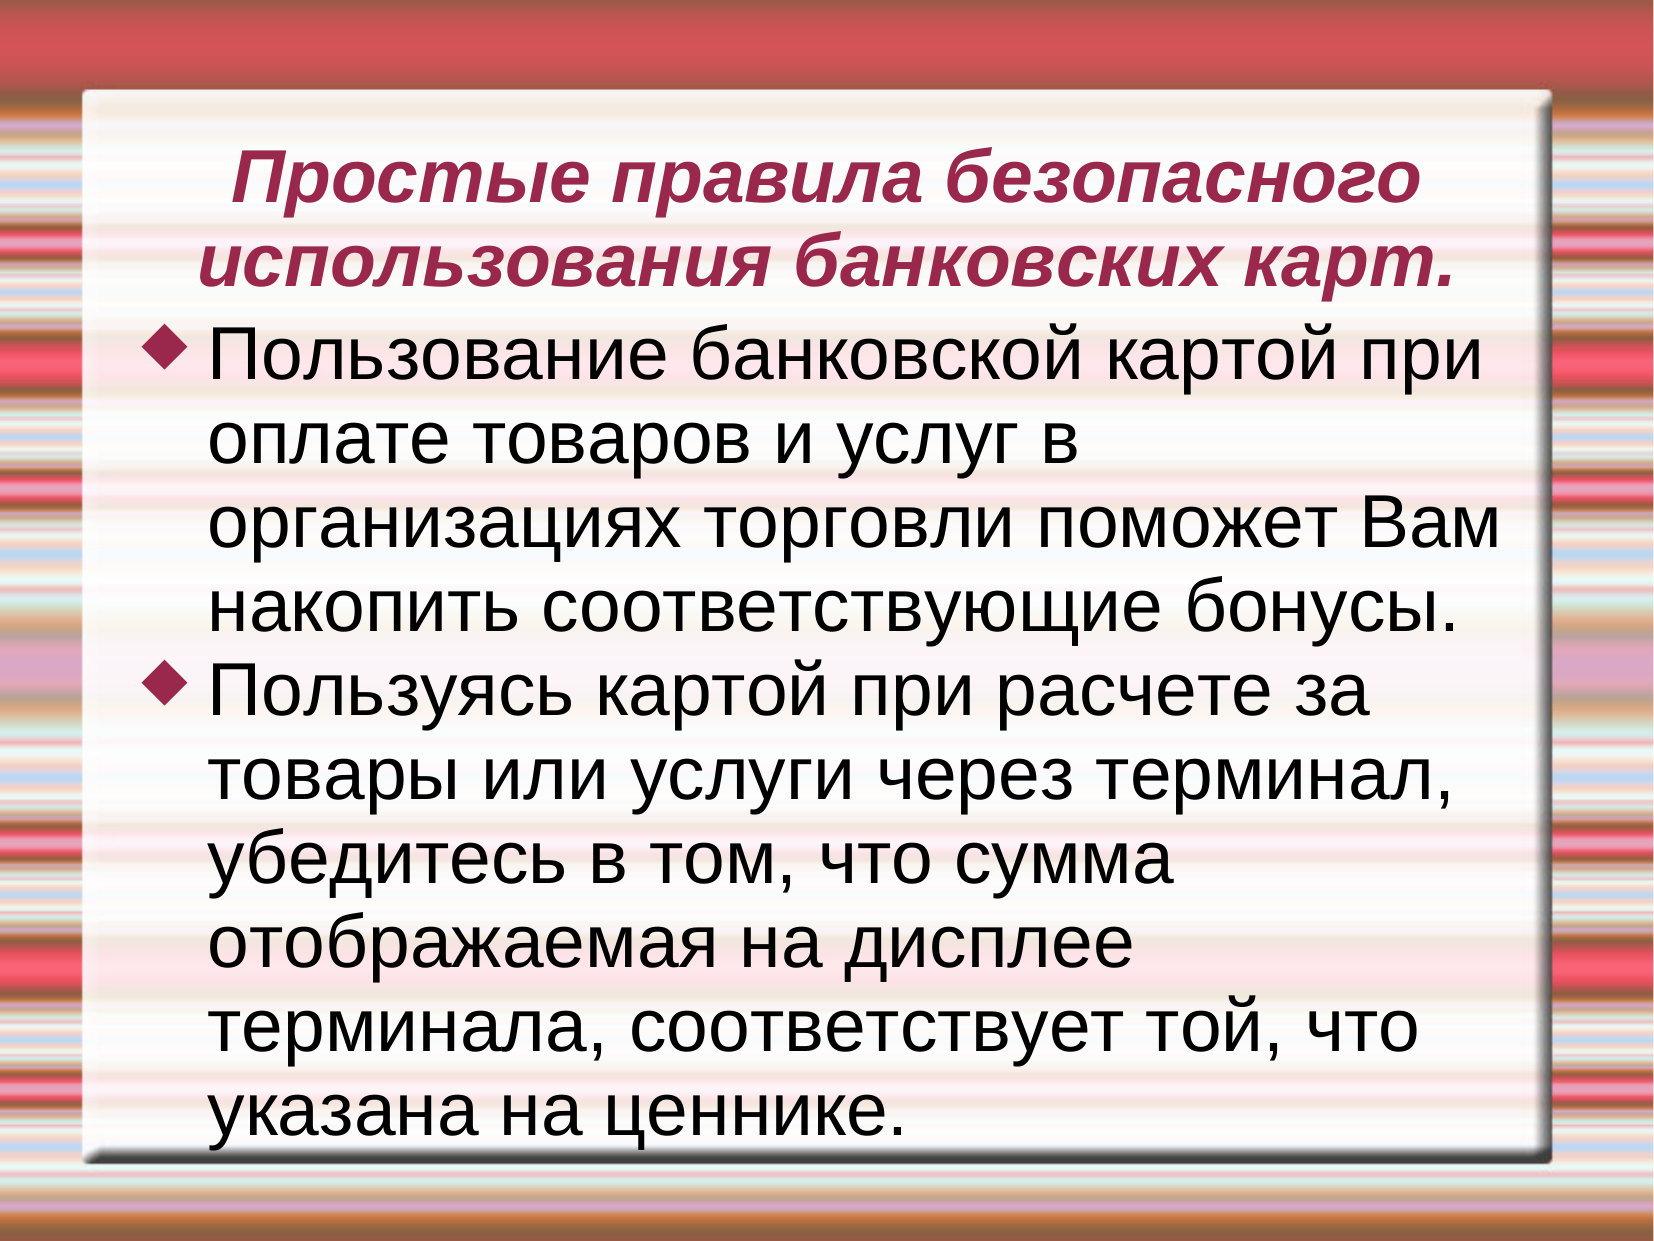

# Простые правила безопасного использования банковских карт.
Пользование банковской картой при оплате товаров и услуг в организациях торговли поможет Вам накопить соответствующие бонусы.
Пользуясь картой при расчете за товары или услуги через терминал, убедитесь в том, что сумма отображаемая на дисплее терминала, соответствует той, что указана на ценнике.